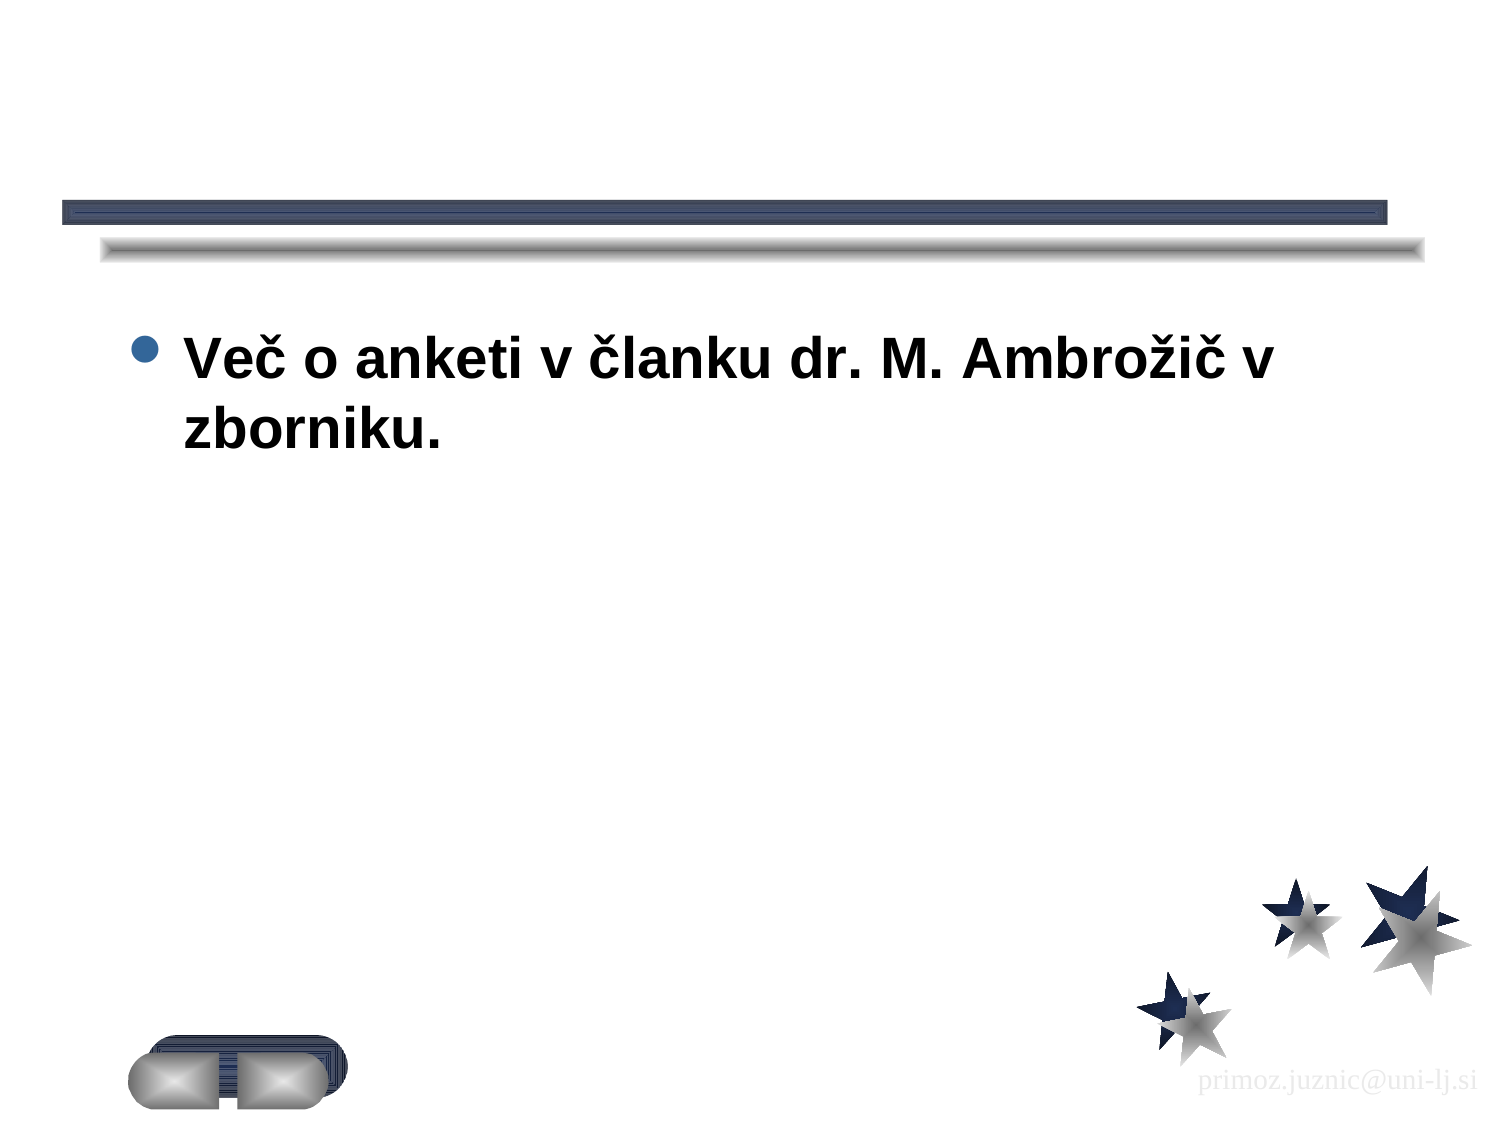

#
Več o anketi v članku dr. M. Ambrožič v zborniku.